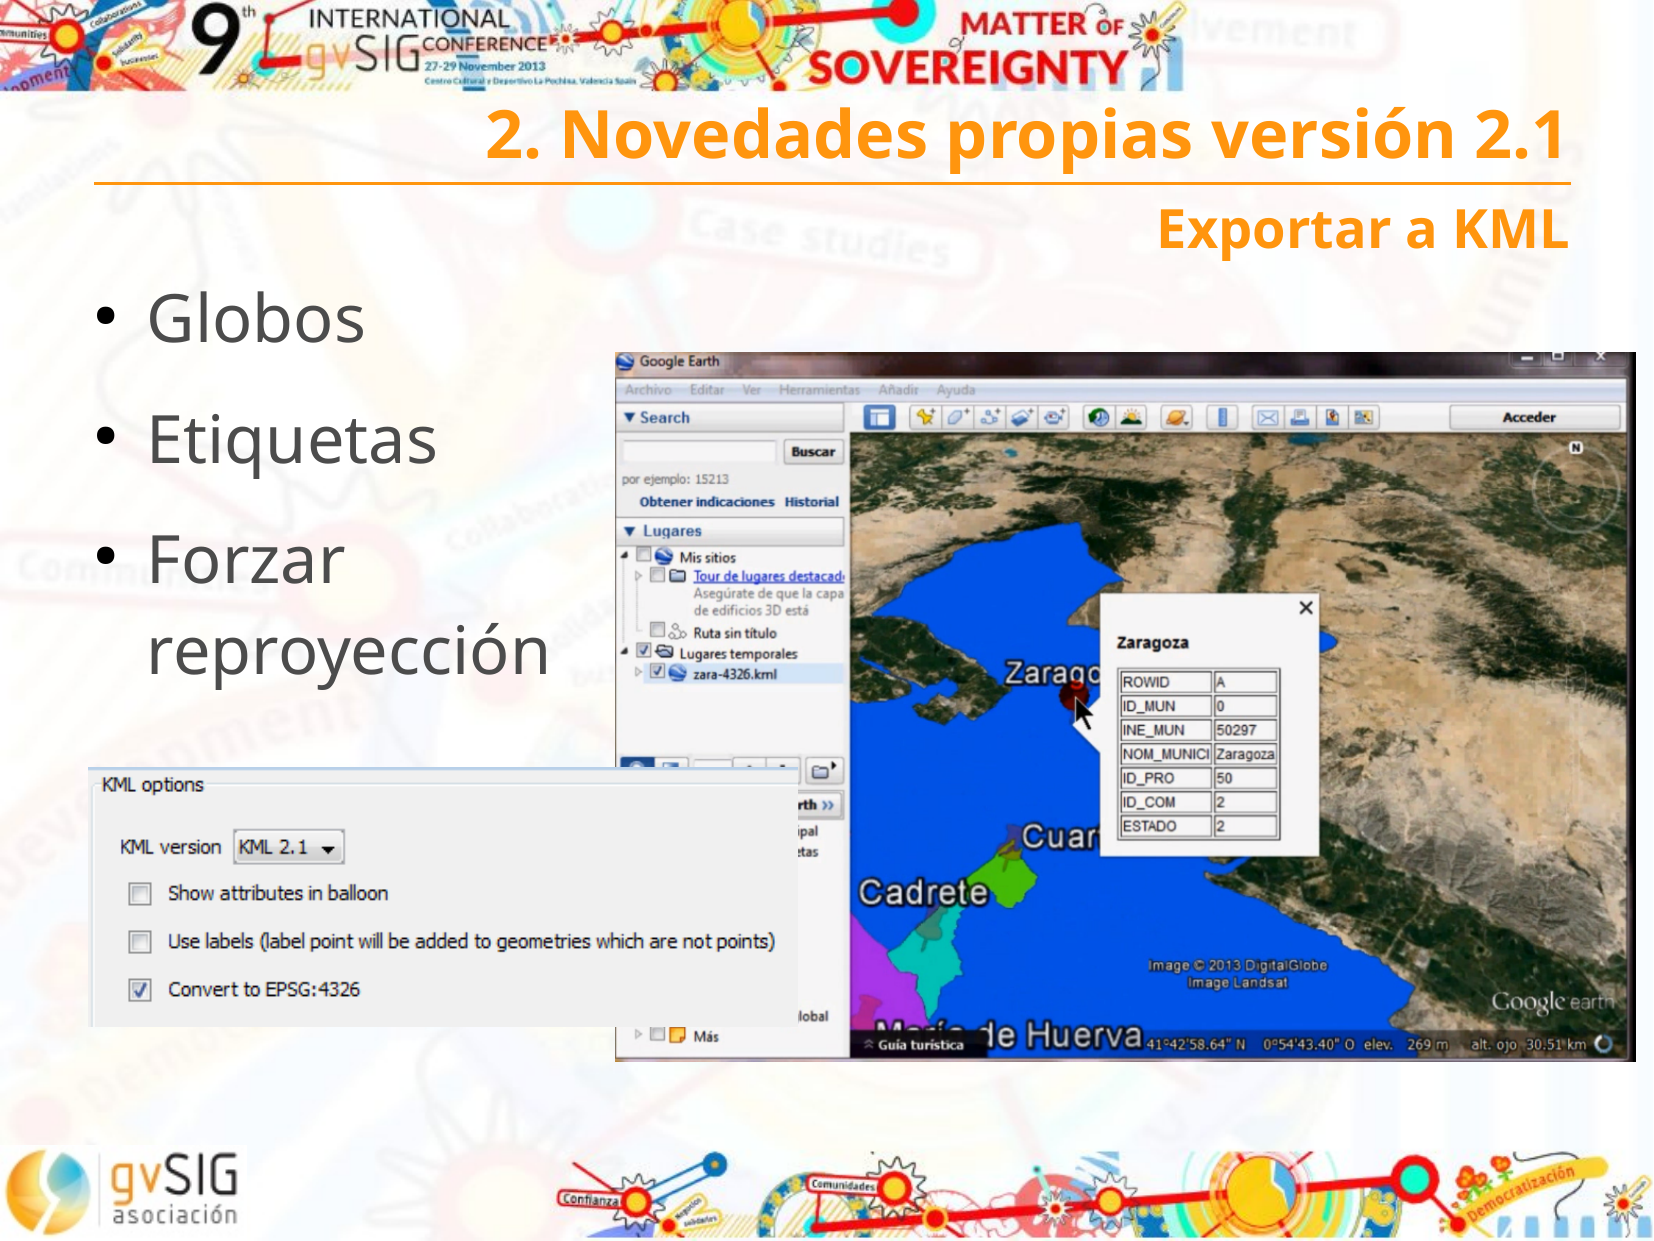

# 2. Novedades propias versión 2.1
Exportar a KML
Globos
Etiquetas
Forzar reproyección